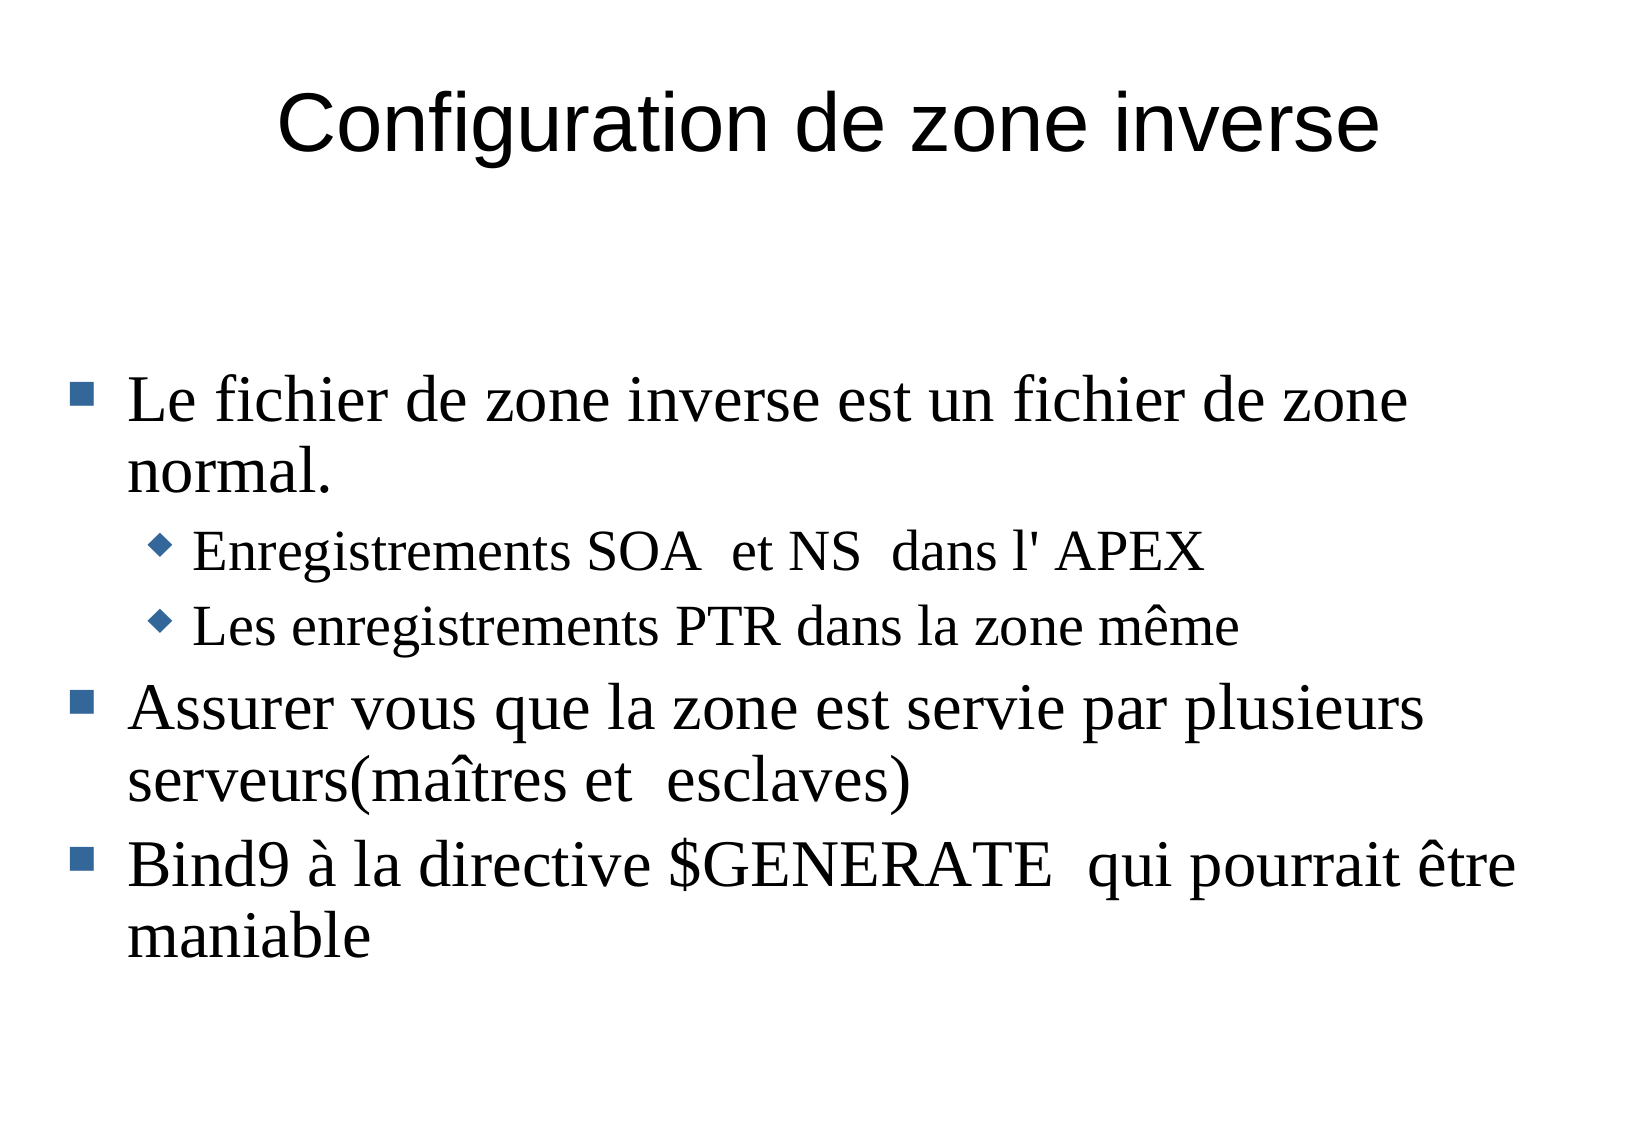

Configuration de zone inverse
Le fichier de zone inverse est un fichier de zone normal.
Enregistrements SOA et NS dans l' APEX
Les enregistrements PTR dans la zone même
Assurer vous que la zone est servie par plusieurs serveurs(maîtres et esclaves)
Bind9 à la directive $GENERATE qui pourrait être maniable